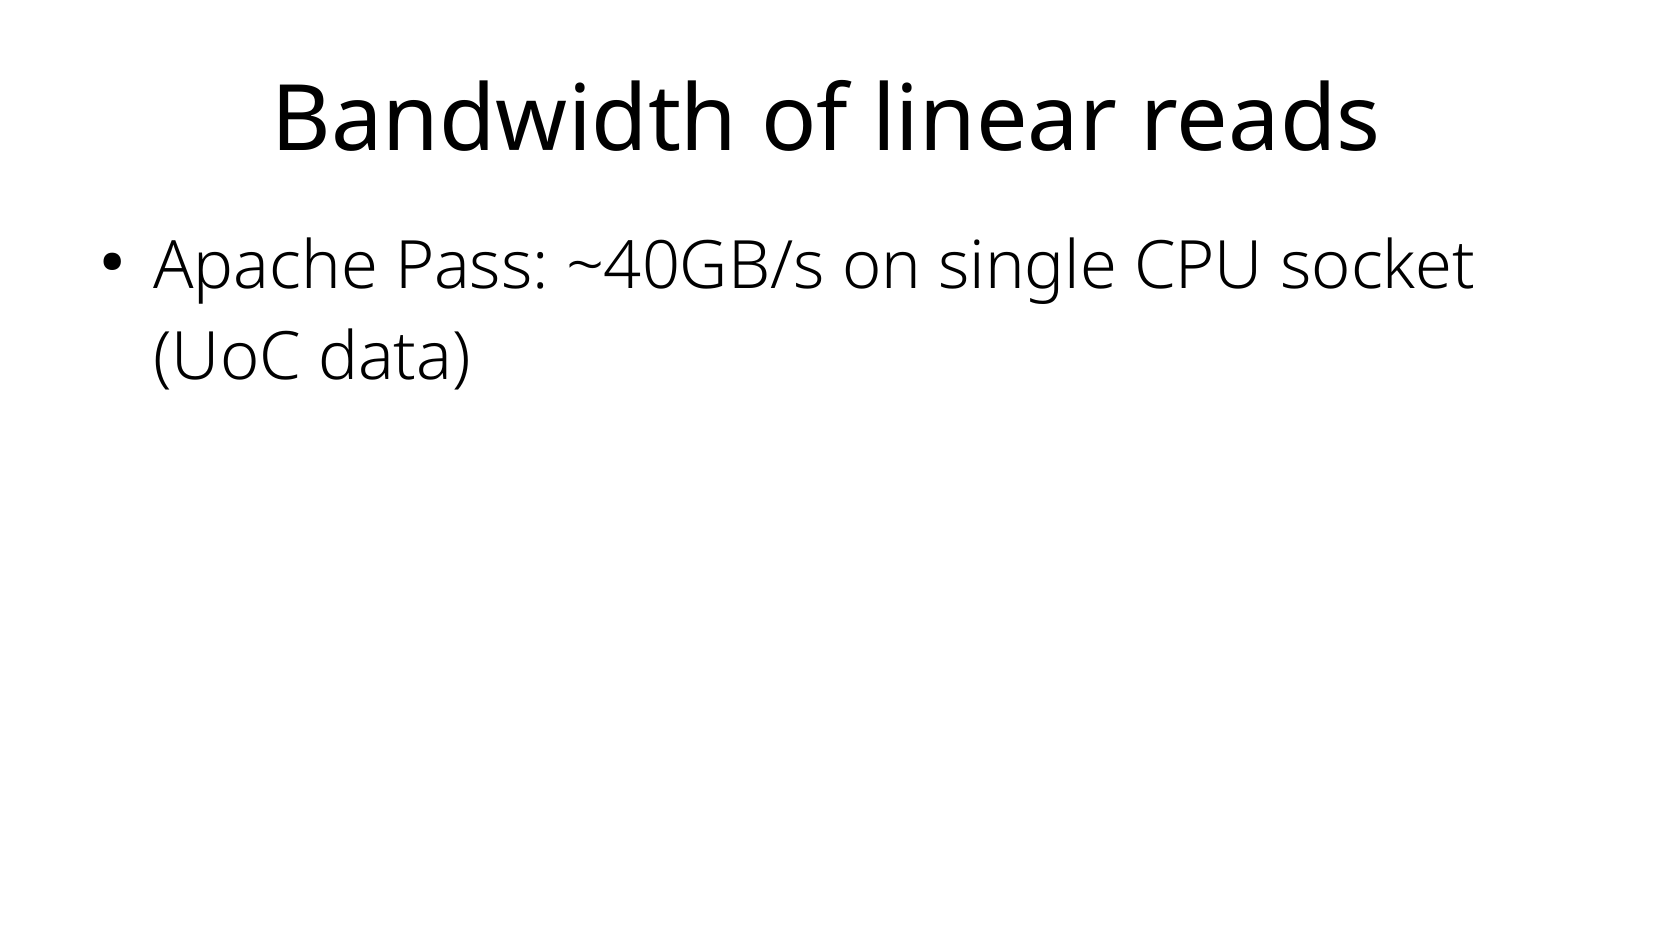

# Bandwidth of linear reads
Apache Pass: ~40GB/s on single CPU socket (UoC data)